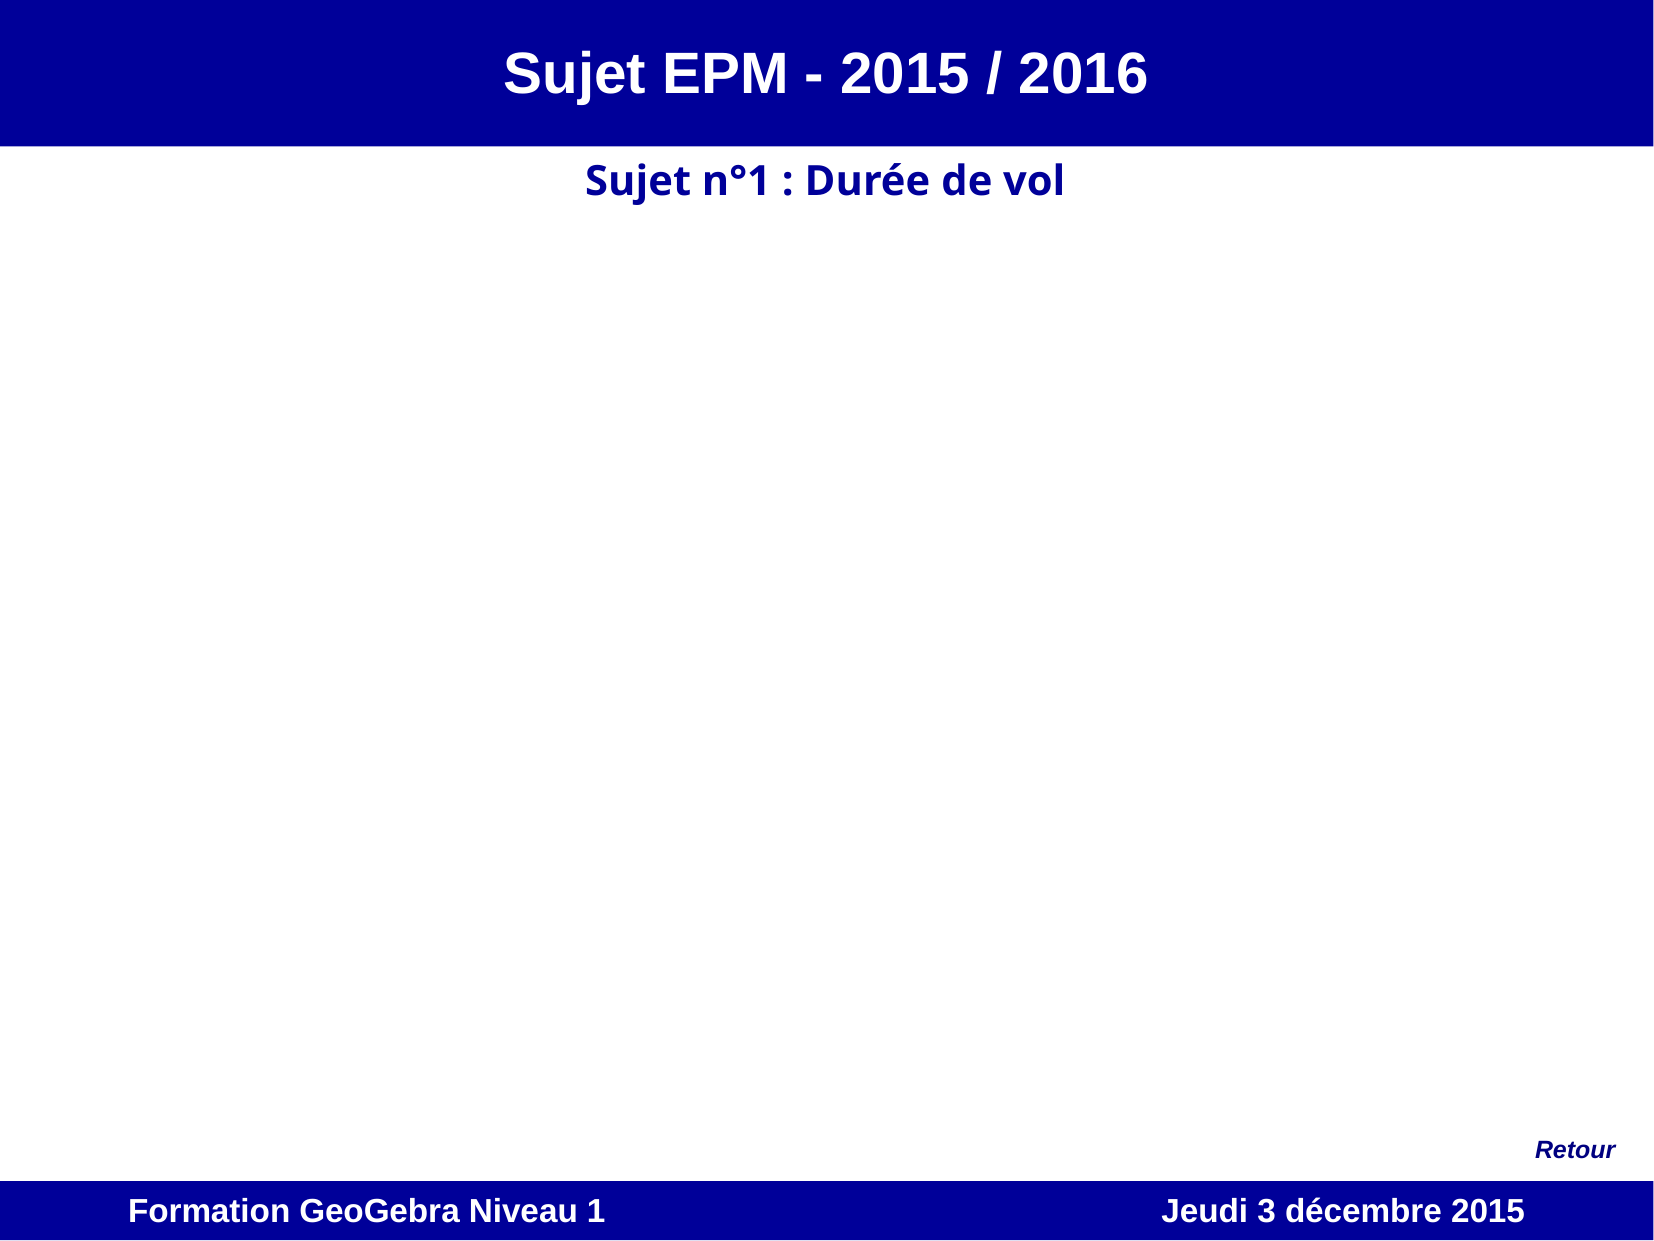

# Sujet EPM - 2015 / 2016
Sujet n°1 : Durée de vol
Retour
Formation GeoGebra Niveau 1								Jeudi 3 décembre 2015